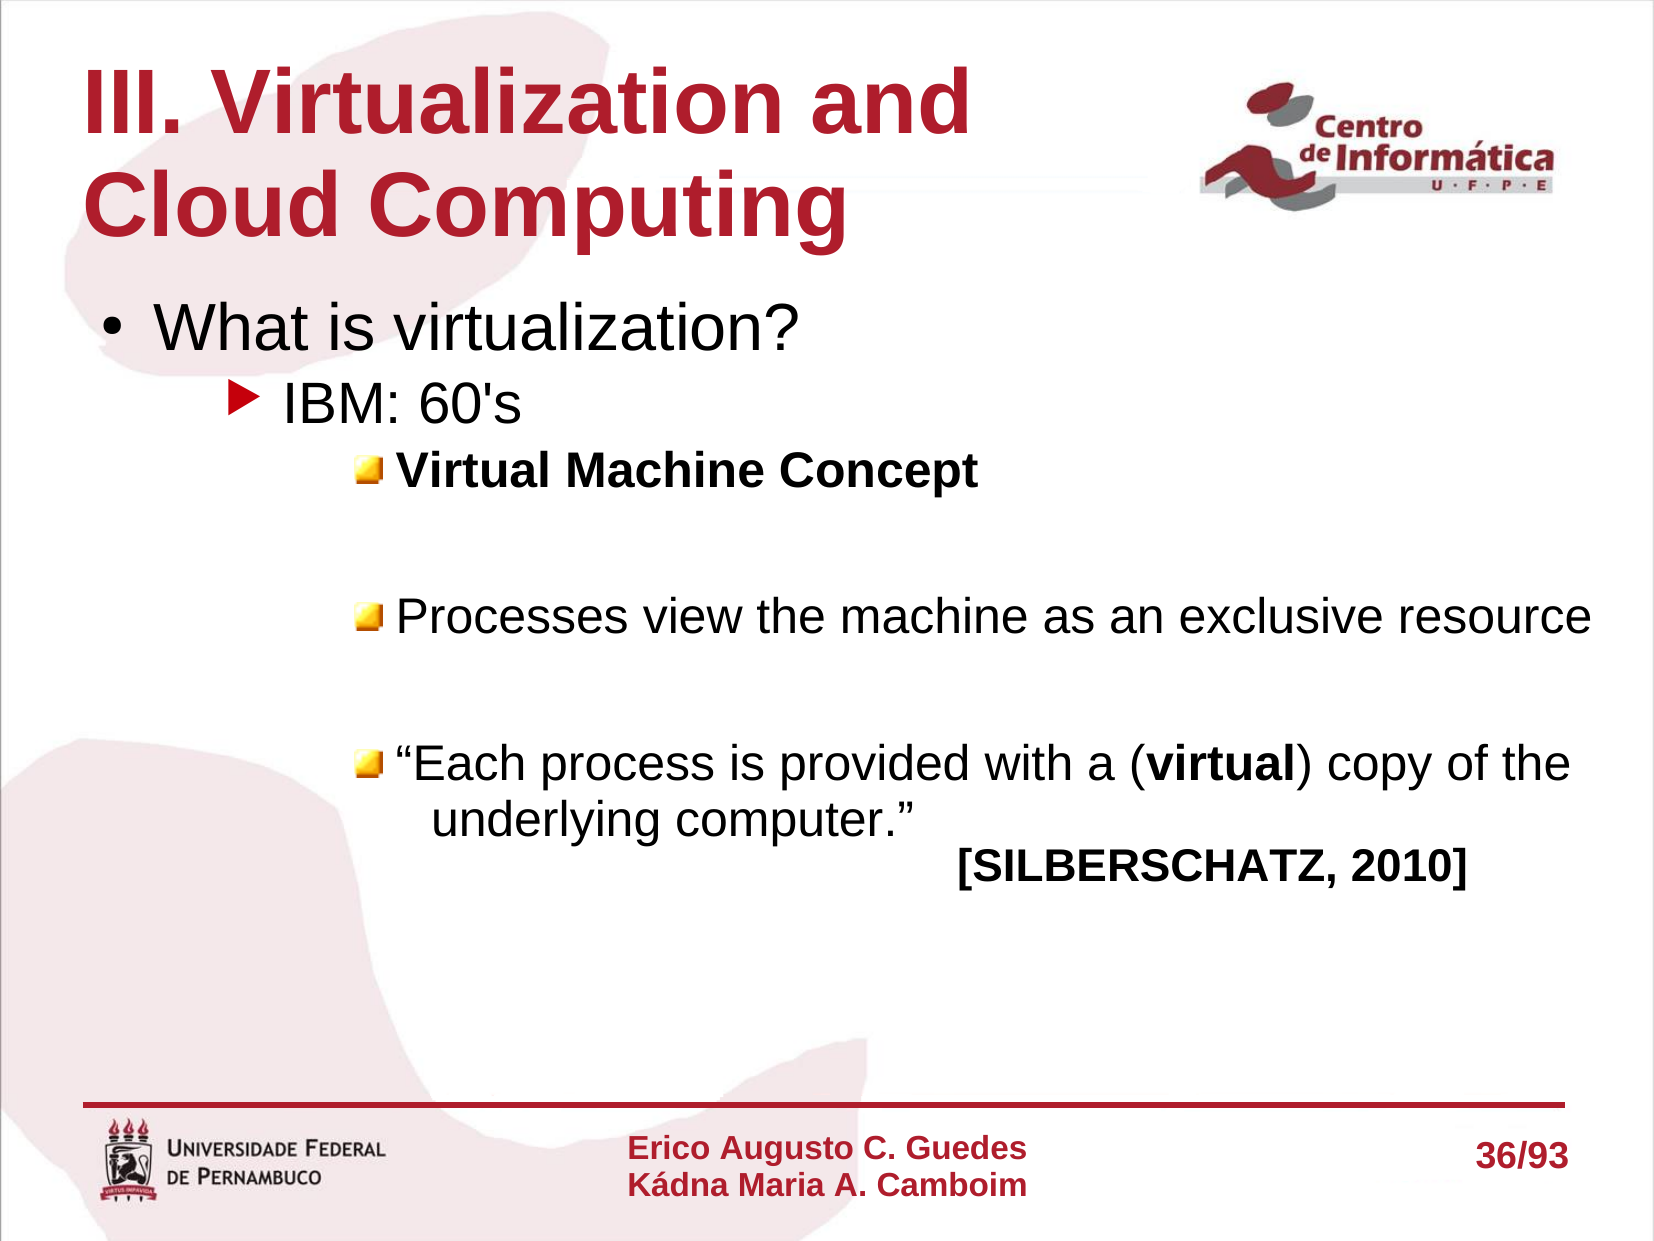

# III. Virtualization and Cloud Computing
What is virtualization?
 IBM: 60's
Virtual Machine Concept
Processes view the machine as an exclusive resource
“Each process is provided with a (virtual) copy of the underlying computer.”
[SILBERSCHATZ, 2010]